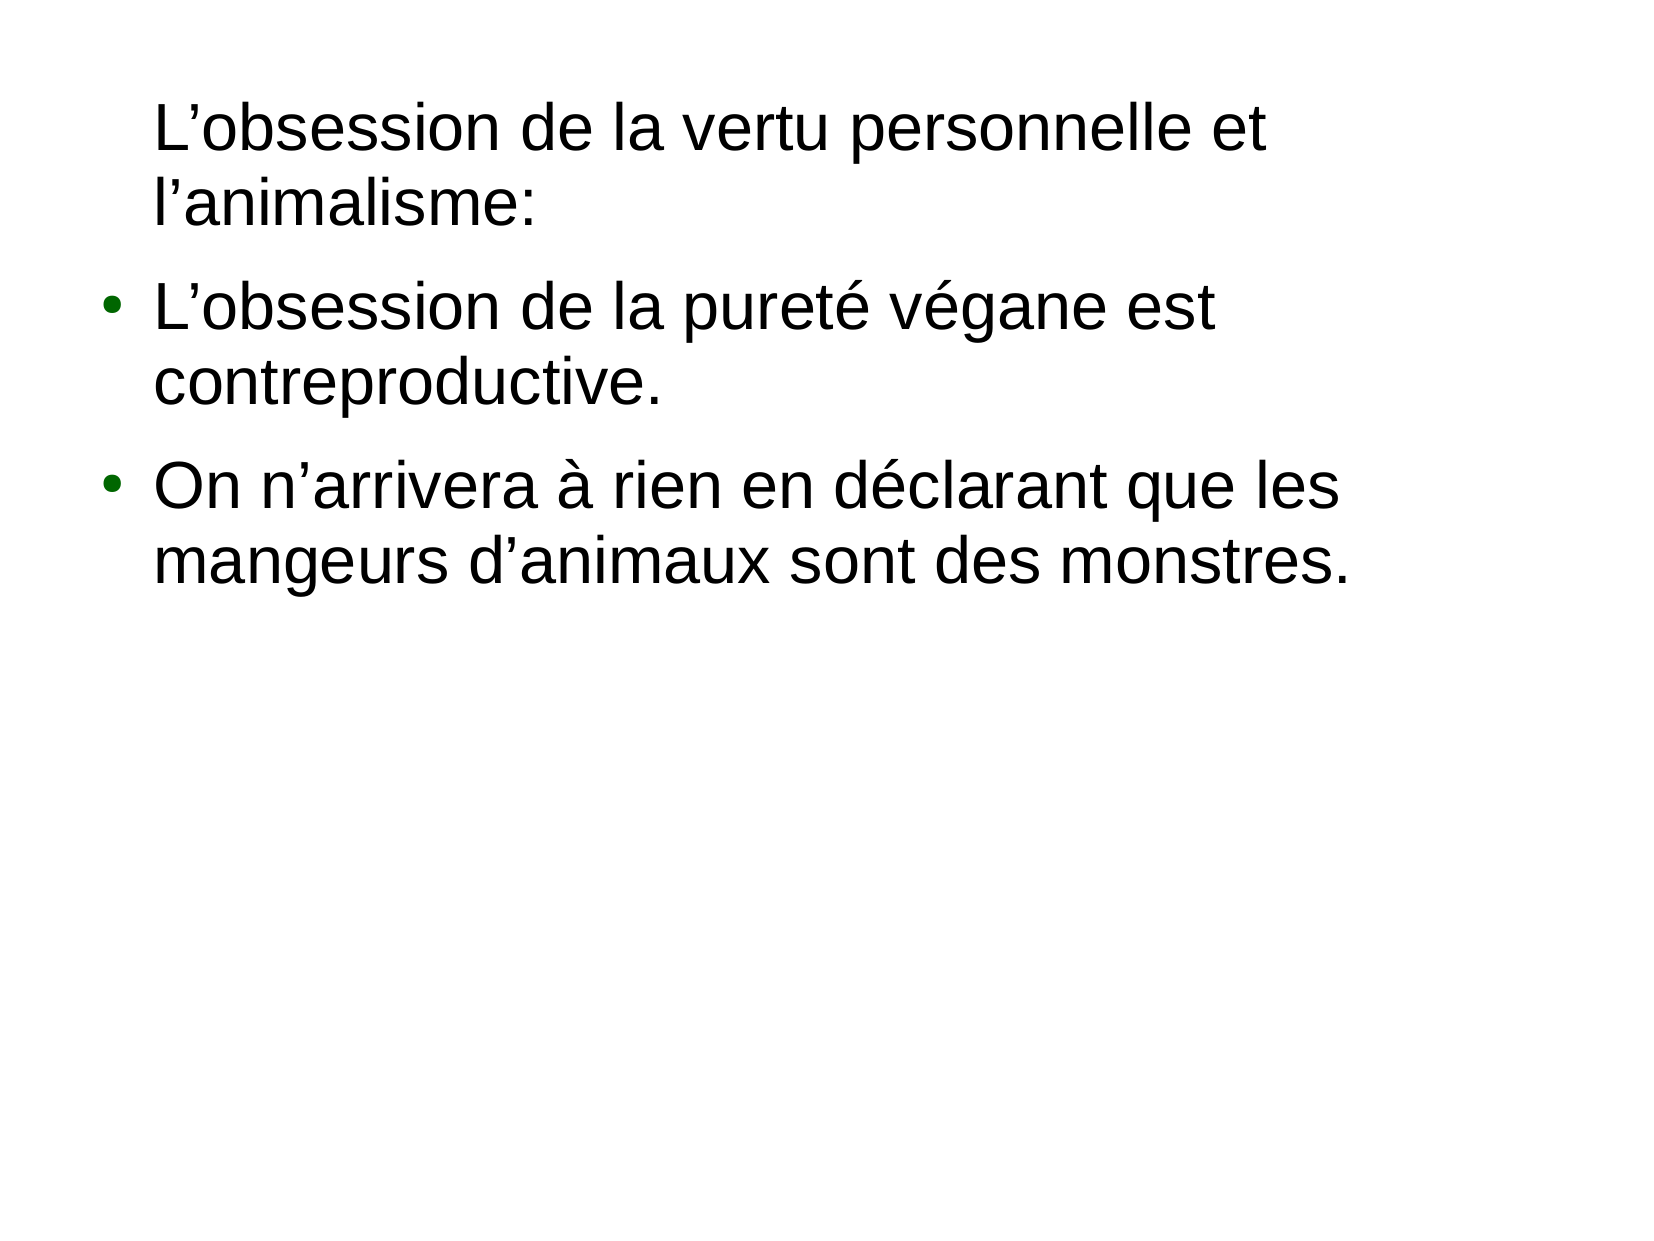

# L’obsession de la vertu personnelle et l’animalisme:
L’obsession de la pureté végane est contreproductive.
On n’arrivera à rien en déclarant que les mangeurs d’animaux sont des monstres.